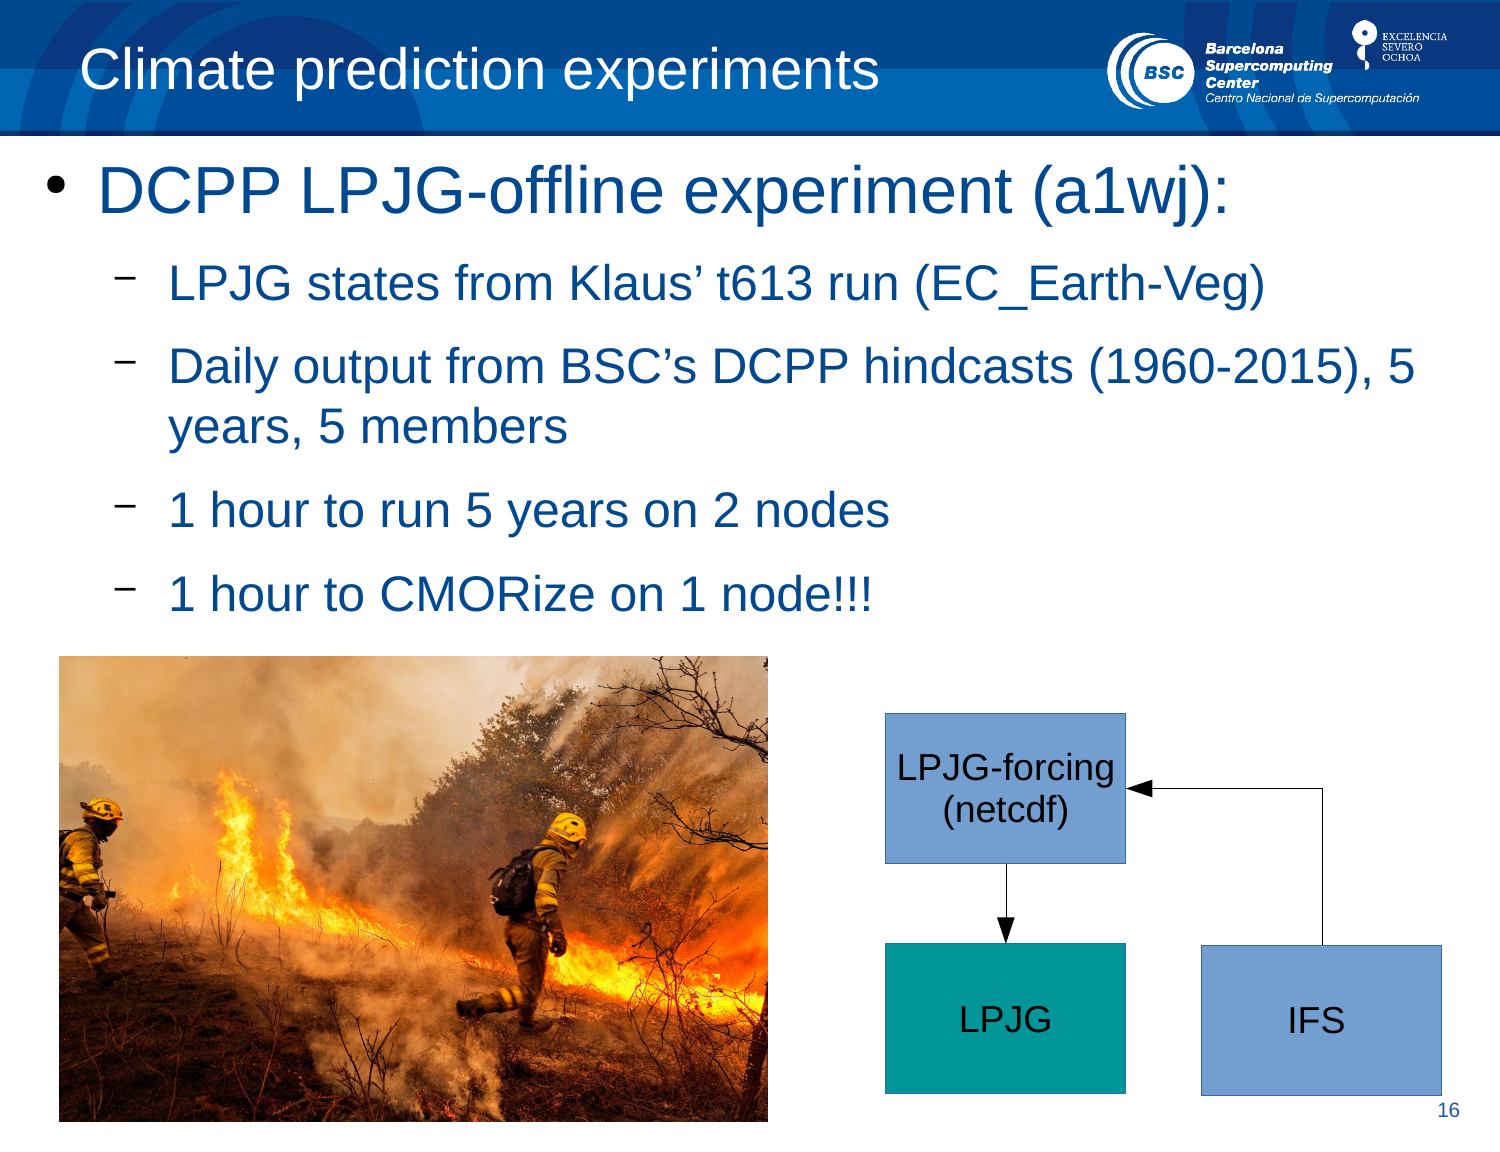

# Climate prediction experiments
DCPP LPJG-offline experiment (a1wj):
LPJG states from Klaus’ t613 run (EC_Earth-Veg)
Daily output from BSC’s DCPP hindcasts (1960-2015), 5 years, 5 members
1 hour to run 5 years on 2 nodes
1 hour to CMORize on 1 node!!!
LPJG-forcing
(netcdf)
LPJG
IFS